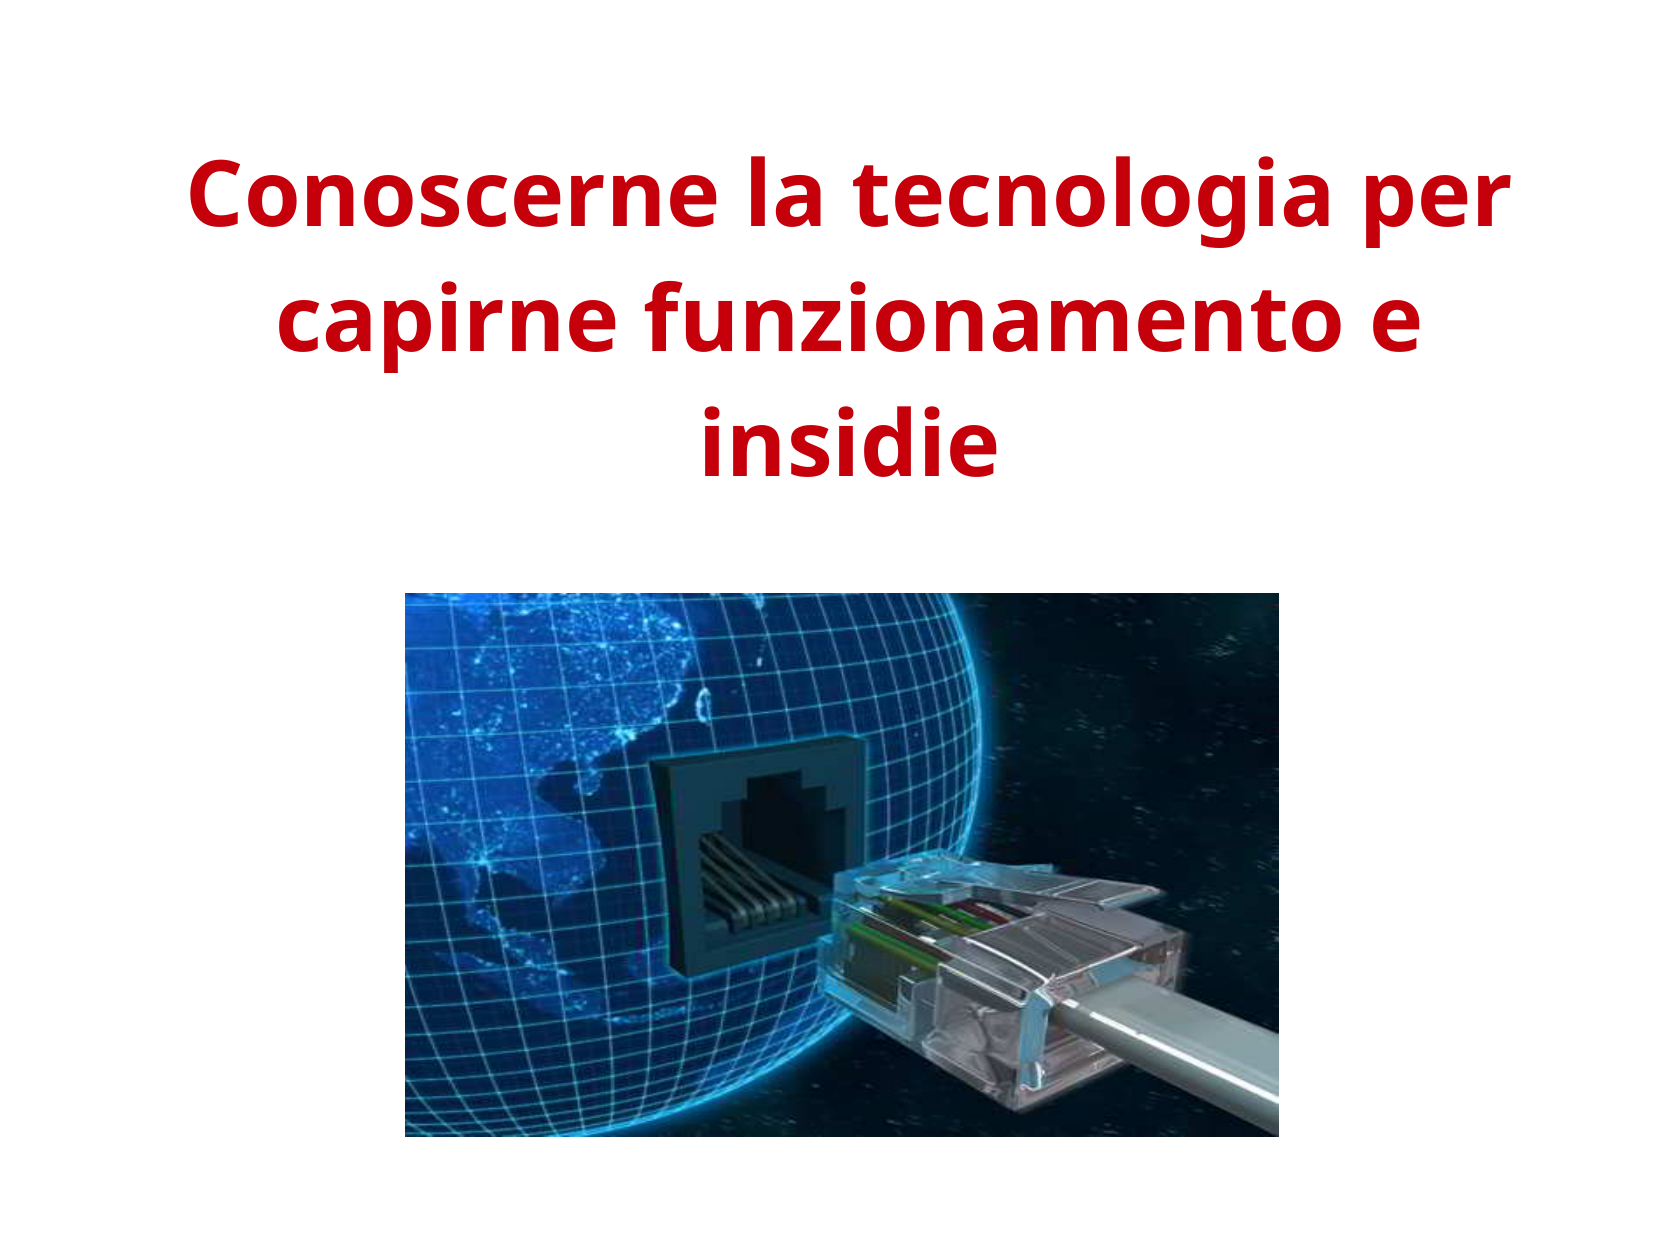

# Conoscerne la tecnologia per capirne funzionamento e insidie